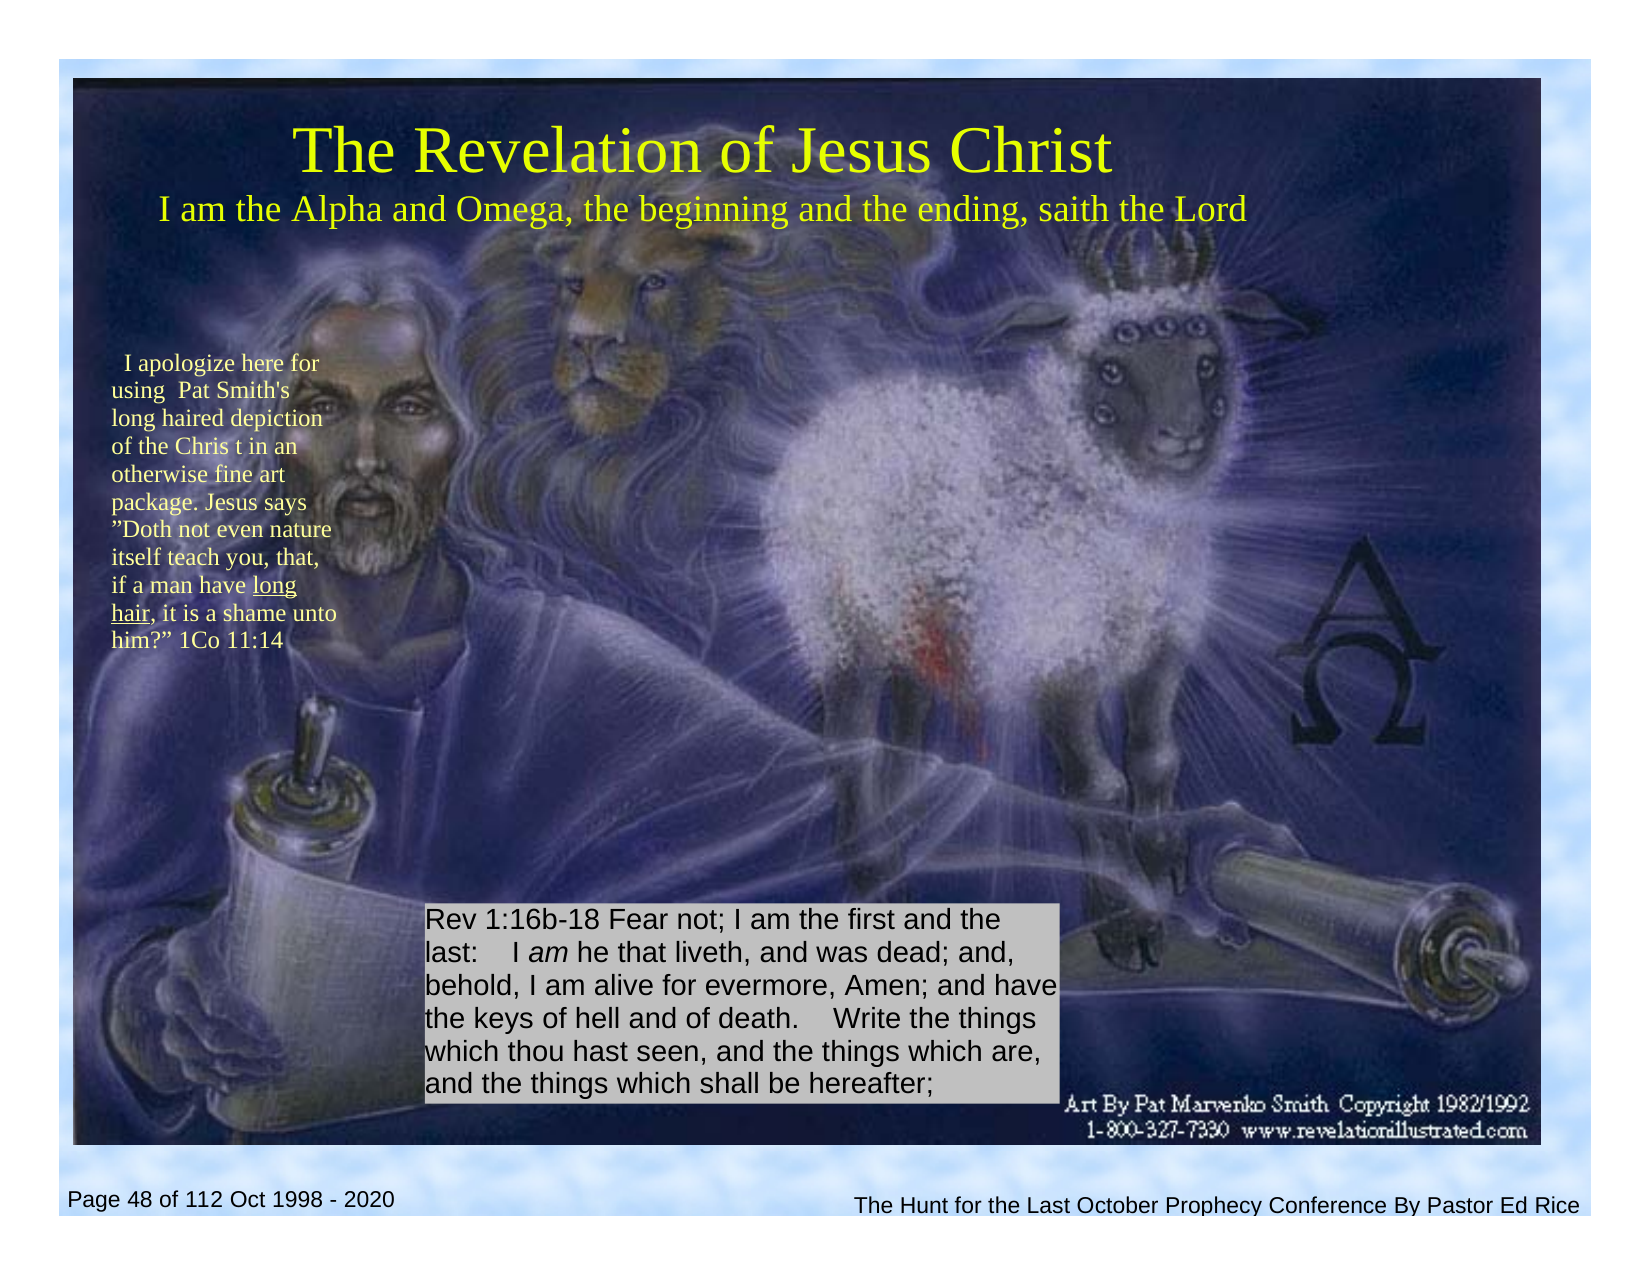

# The Revelation of Jesus Christ I am the Alpha and Omega, the beginning and the ending, saith the Lord
 I apologize here for using Pat Smith's long haired depiction of the Chris t in an otherwise fine art package. Jesus says ”Doth not even nature itself teach you, that, if a man have long hair, it is a shame unto him?” 1Co 11:14
Rev 1:16b-18 Fear not; I am the first and the last: I am he that liveth, and was dead; and, behold, I am alive for evermore, Amen; and have the keys of hell and of death. Write the things which thou hast seen, and the things which are, and the things which shall be hereafter;